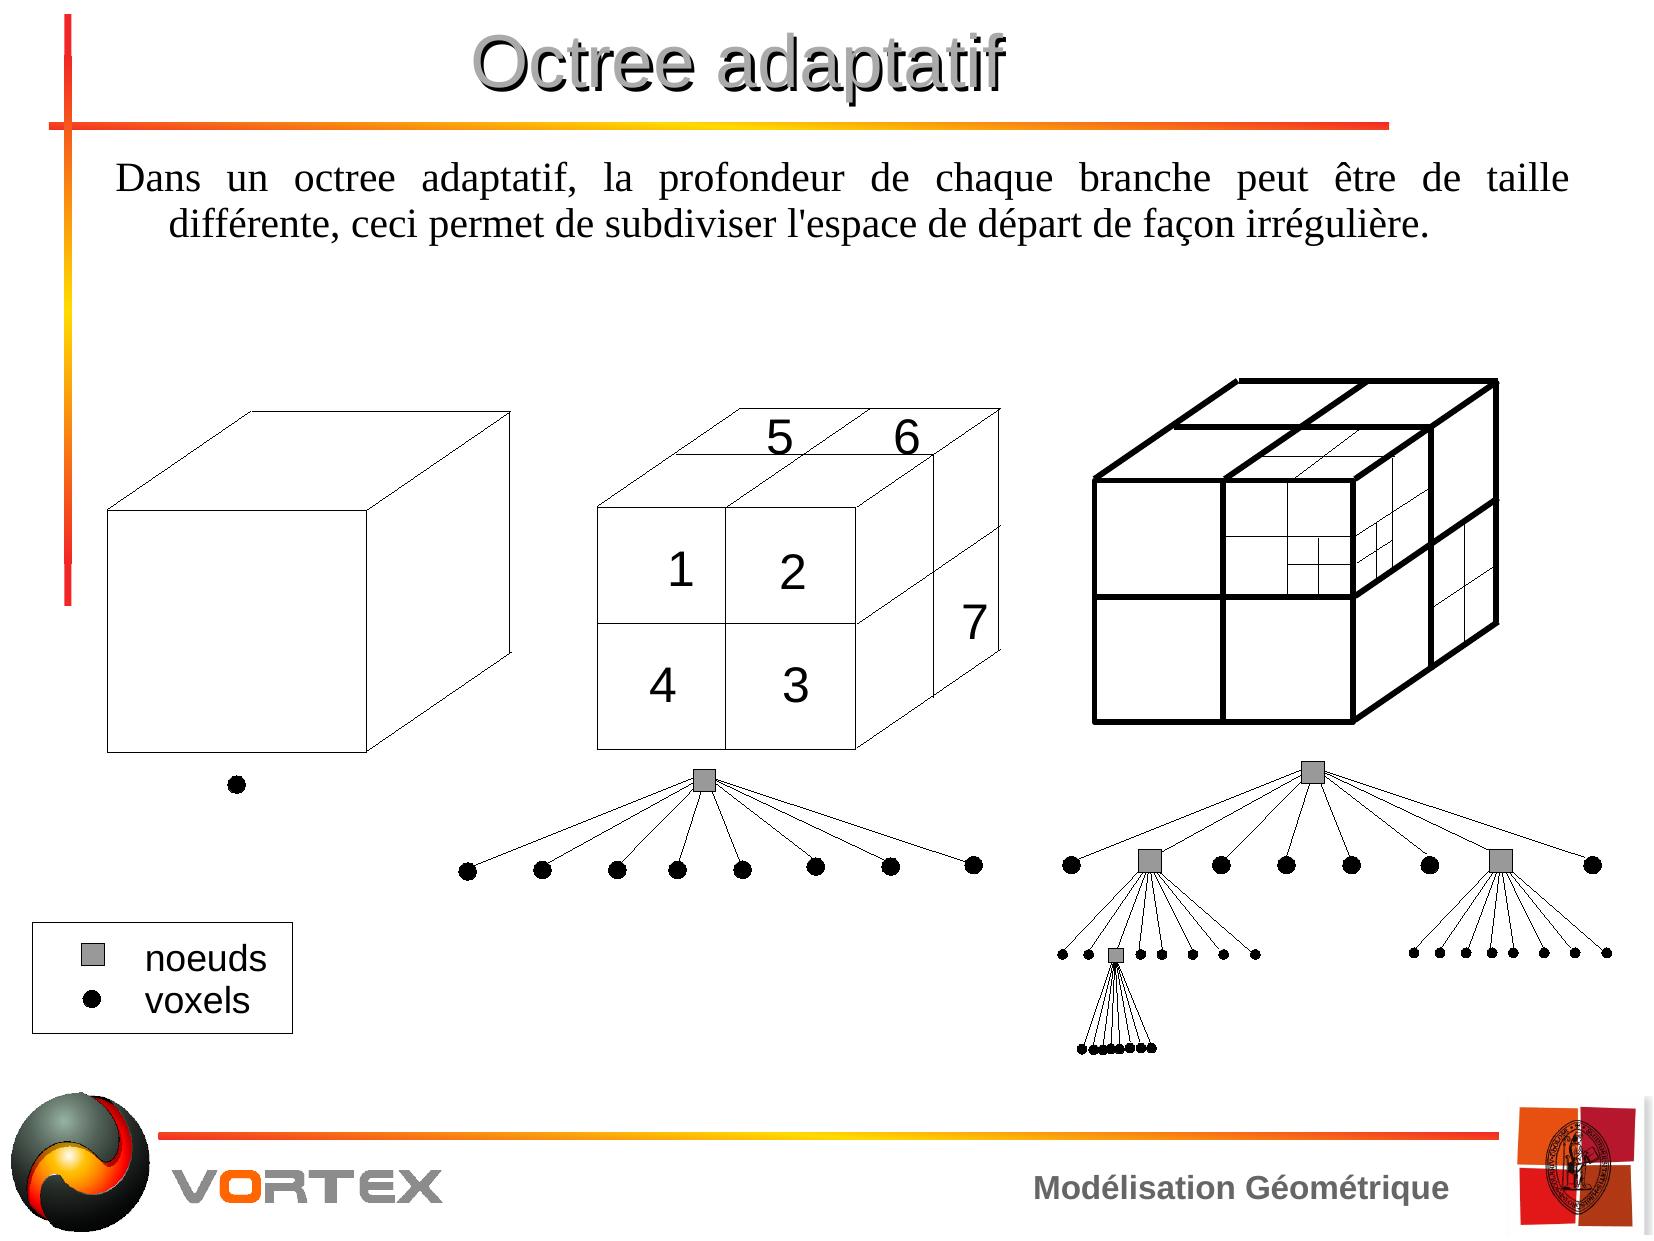

# Octree adaptatif
Dans un octree adaptatif, la profondeur de chaque branche peut être de taille différente, ceci permet de subdiviser l'espace de départ de façon irrégulière.
5
6
1
2
7
4
3
noeuds
voxels